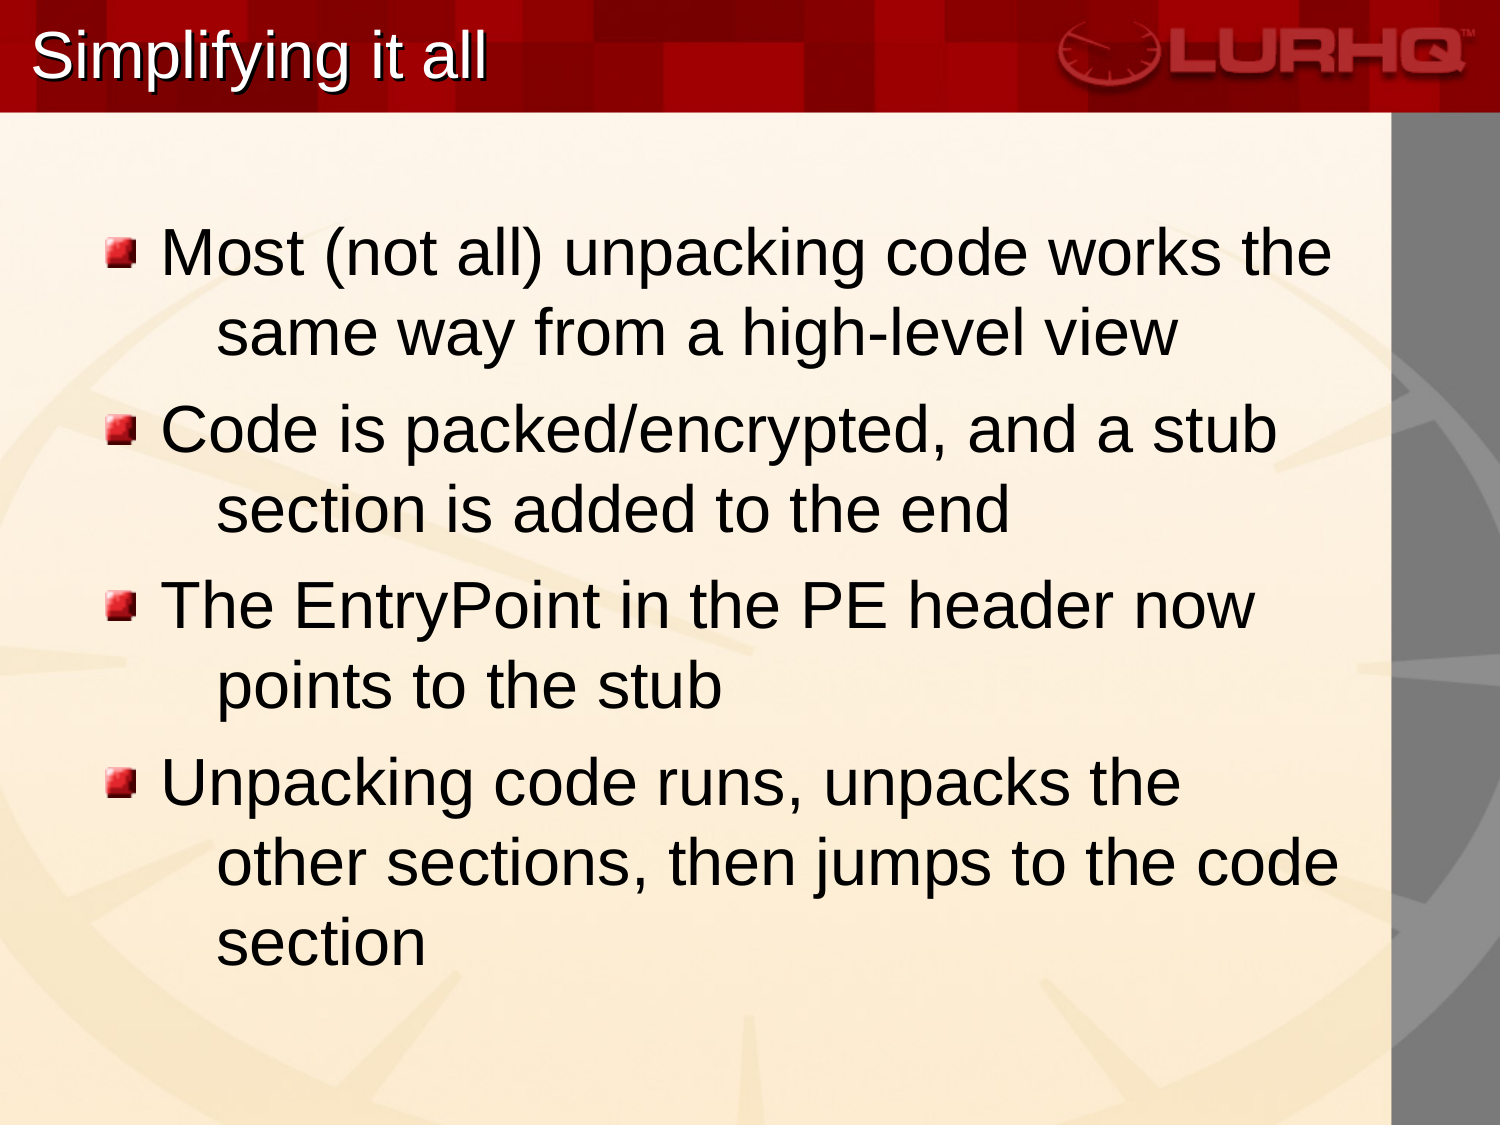

# Simplifying it all
Most (not all) unpacking code works the same way from a high-level view
Code is packed/encrypted, and a stub section is added to the end
The EntryPoint in the PE header now points to the stub
Unpacking code runs, unpacks the other sections, then jumps to the code section